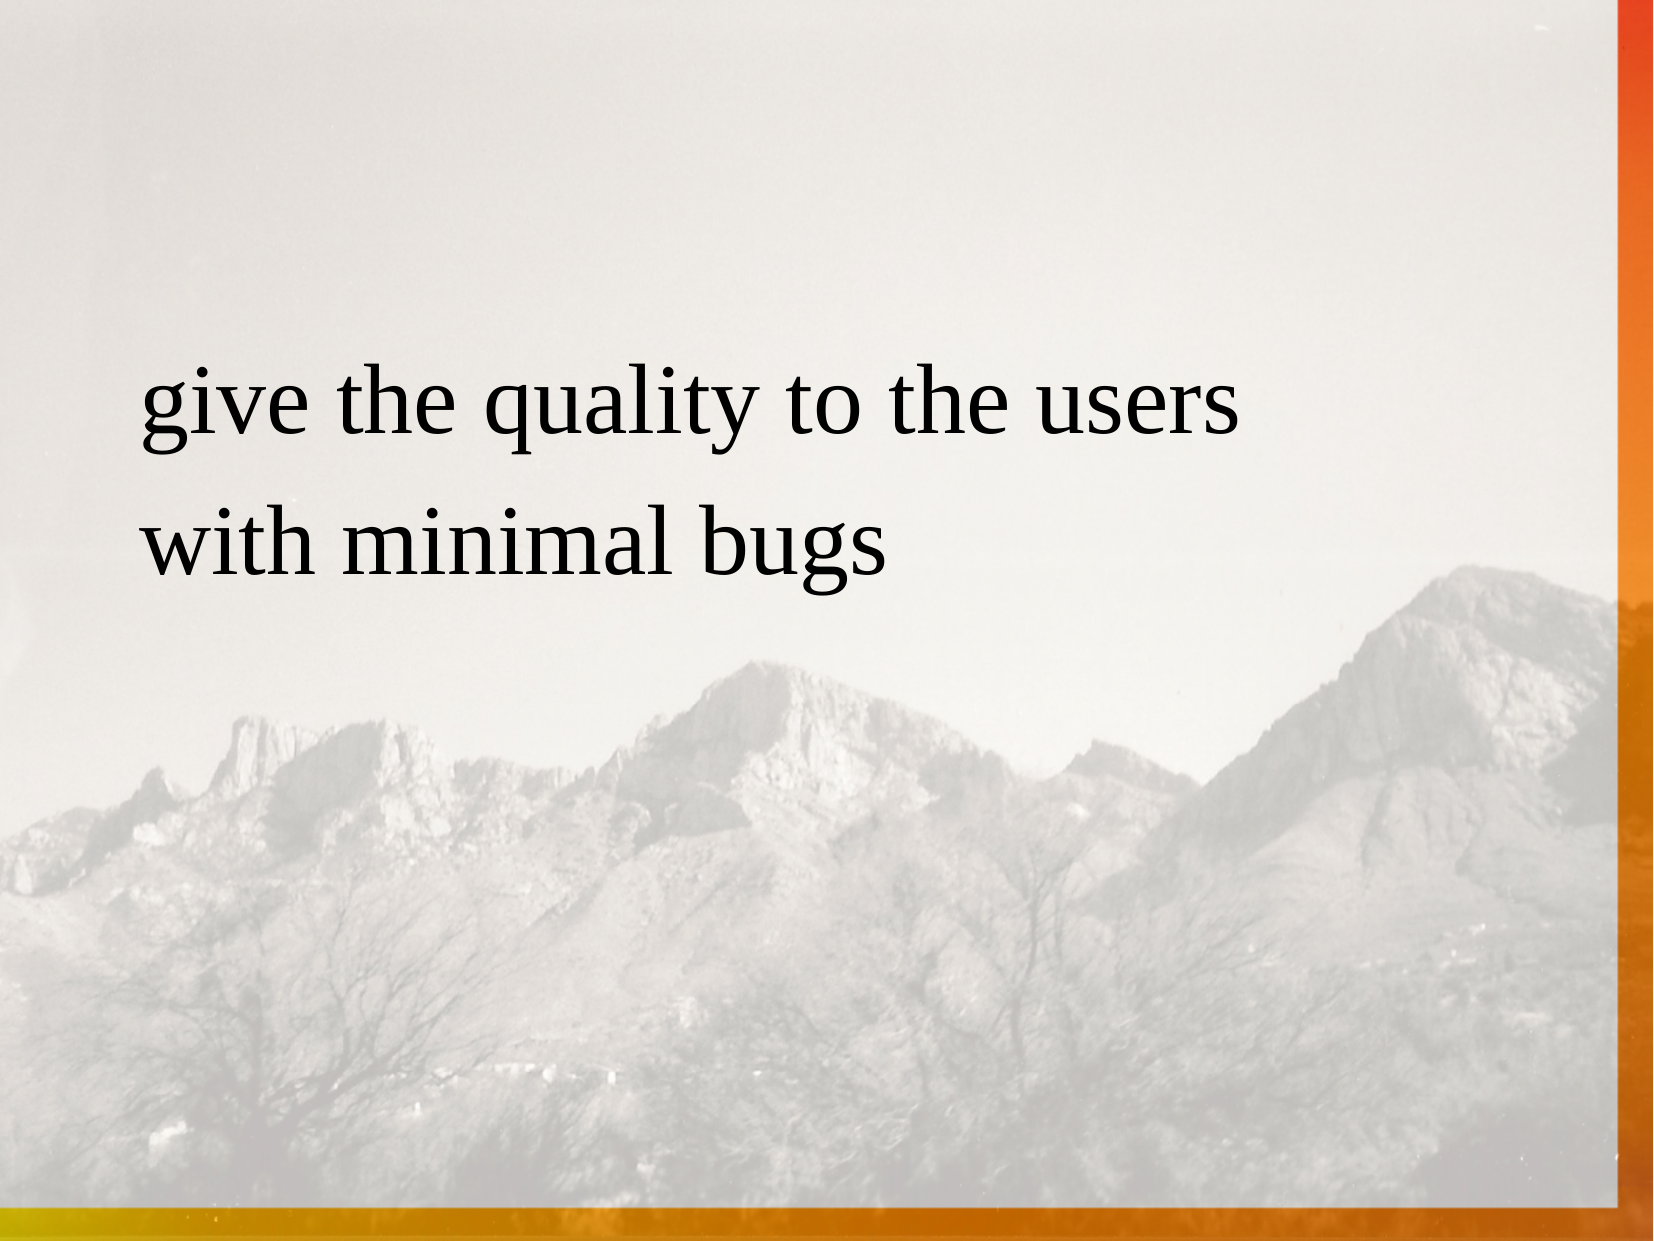

#
give the quality to the users
with minimal bugs